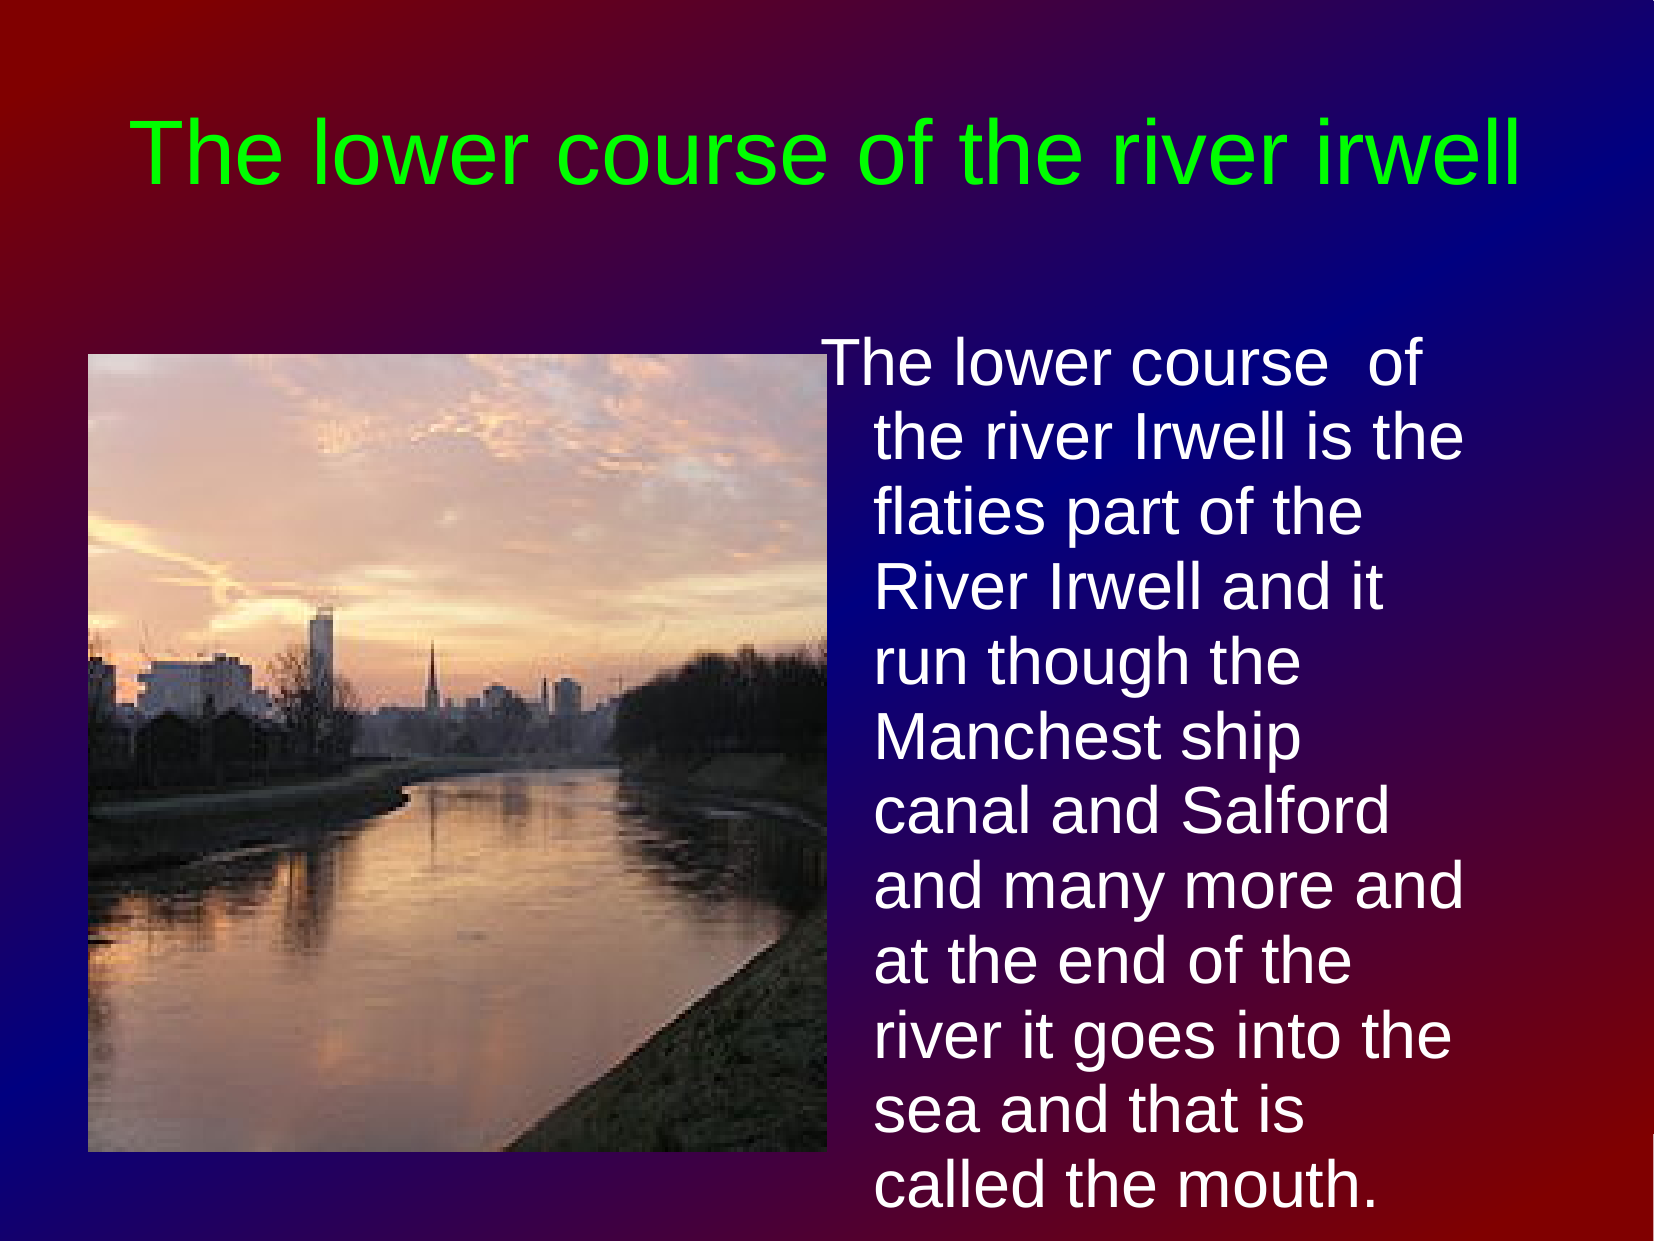

# The lower course of the river irwell
The lower course of the river Irwell is the flaties part of the River Irwell and it run though the Manchest ship canal and Salford and many more and at the end of the river it goes into the sea and that is called the mouth.